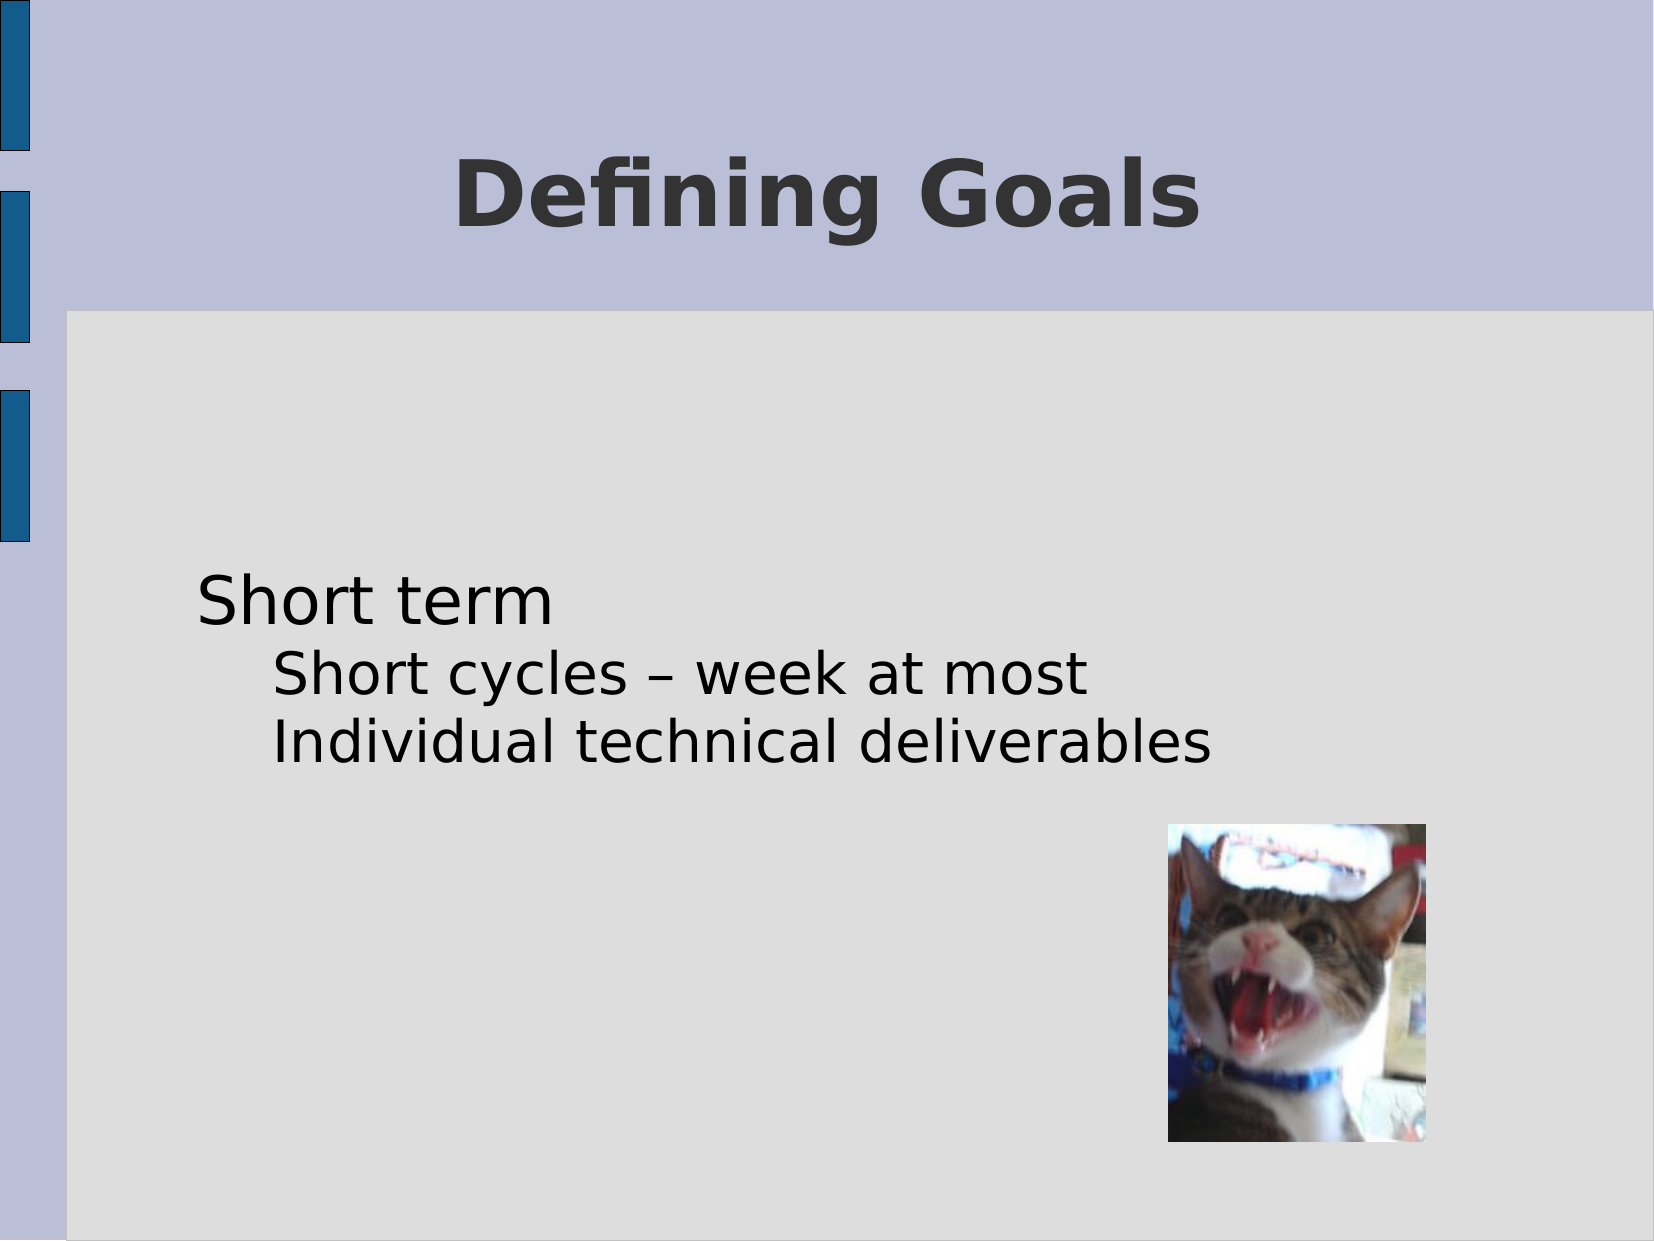

# Defining Goals
Short term
Short cycles – week at most
Individual technical deliverables